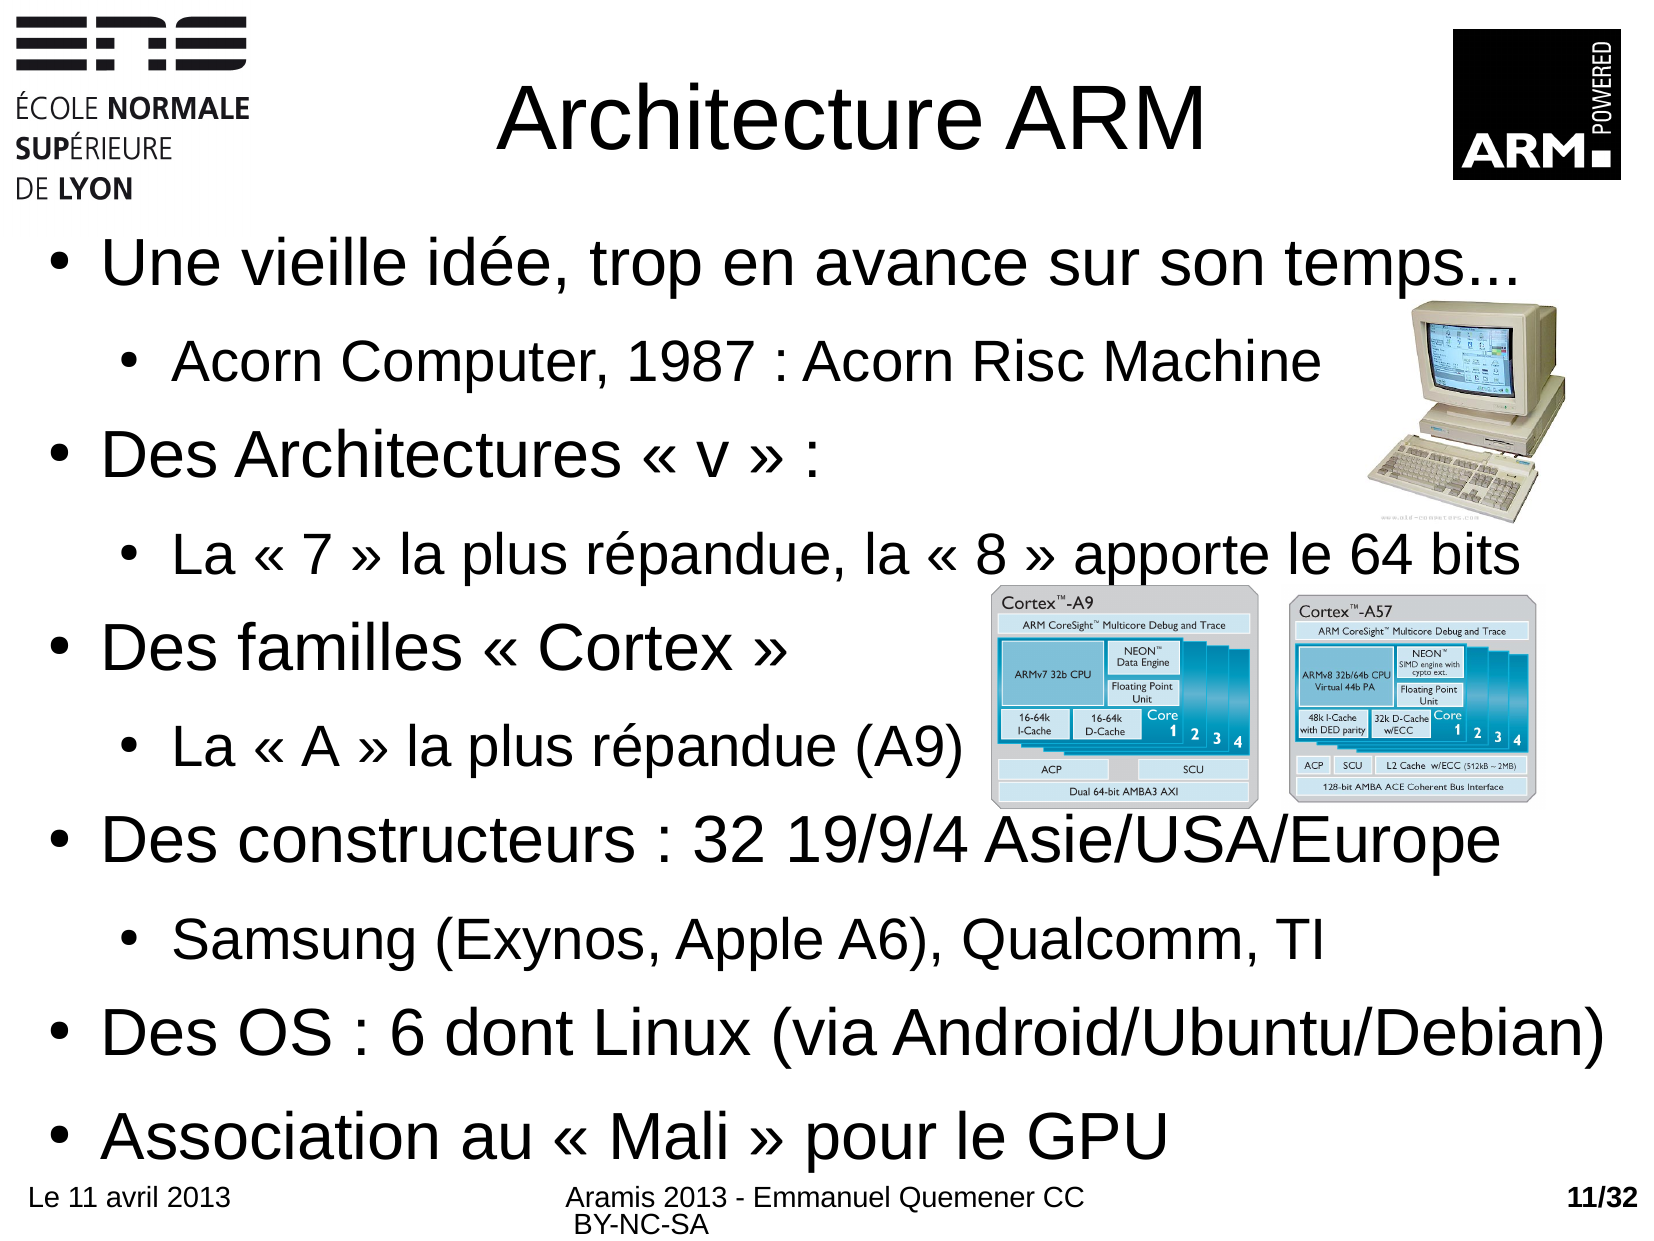

# Architecture ARM
Une vieille idée, trop en avance sur son temps...
Acorn Computer, 1987 : Acorn Risc Machine
Des Architectures « v » :
La « 7 » la plus répandue, la « 8 » apporte le 64 bits
Des familles « Cortex »
La « A » la plus répandue (A9)
Des constructeurs : 32 19/9/4 Asie/USA/Europe
Samsung (Exynos, Apple A6), Qualcomm, TI
Des OS : 6 dont Linux (via Android/Ubuntu/Debian)
Association au « Mali » pour le GPU
Le 11 avril 2013
Aramis 2013 - Emmanuel Quemener CC BY-NC-SA
11